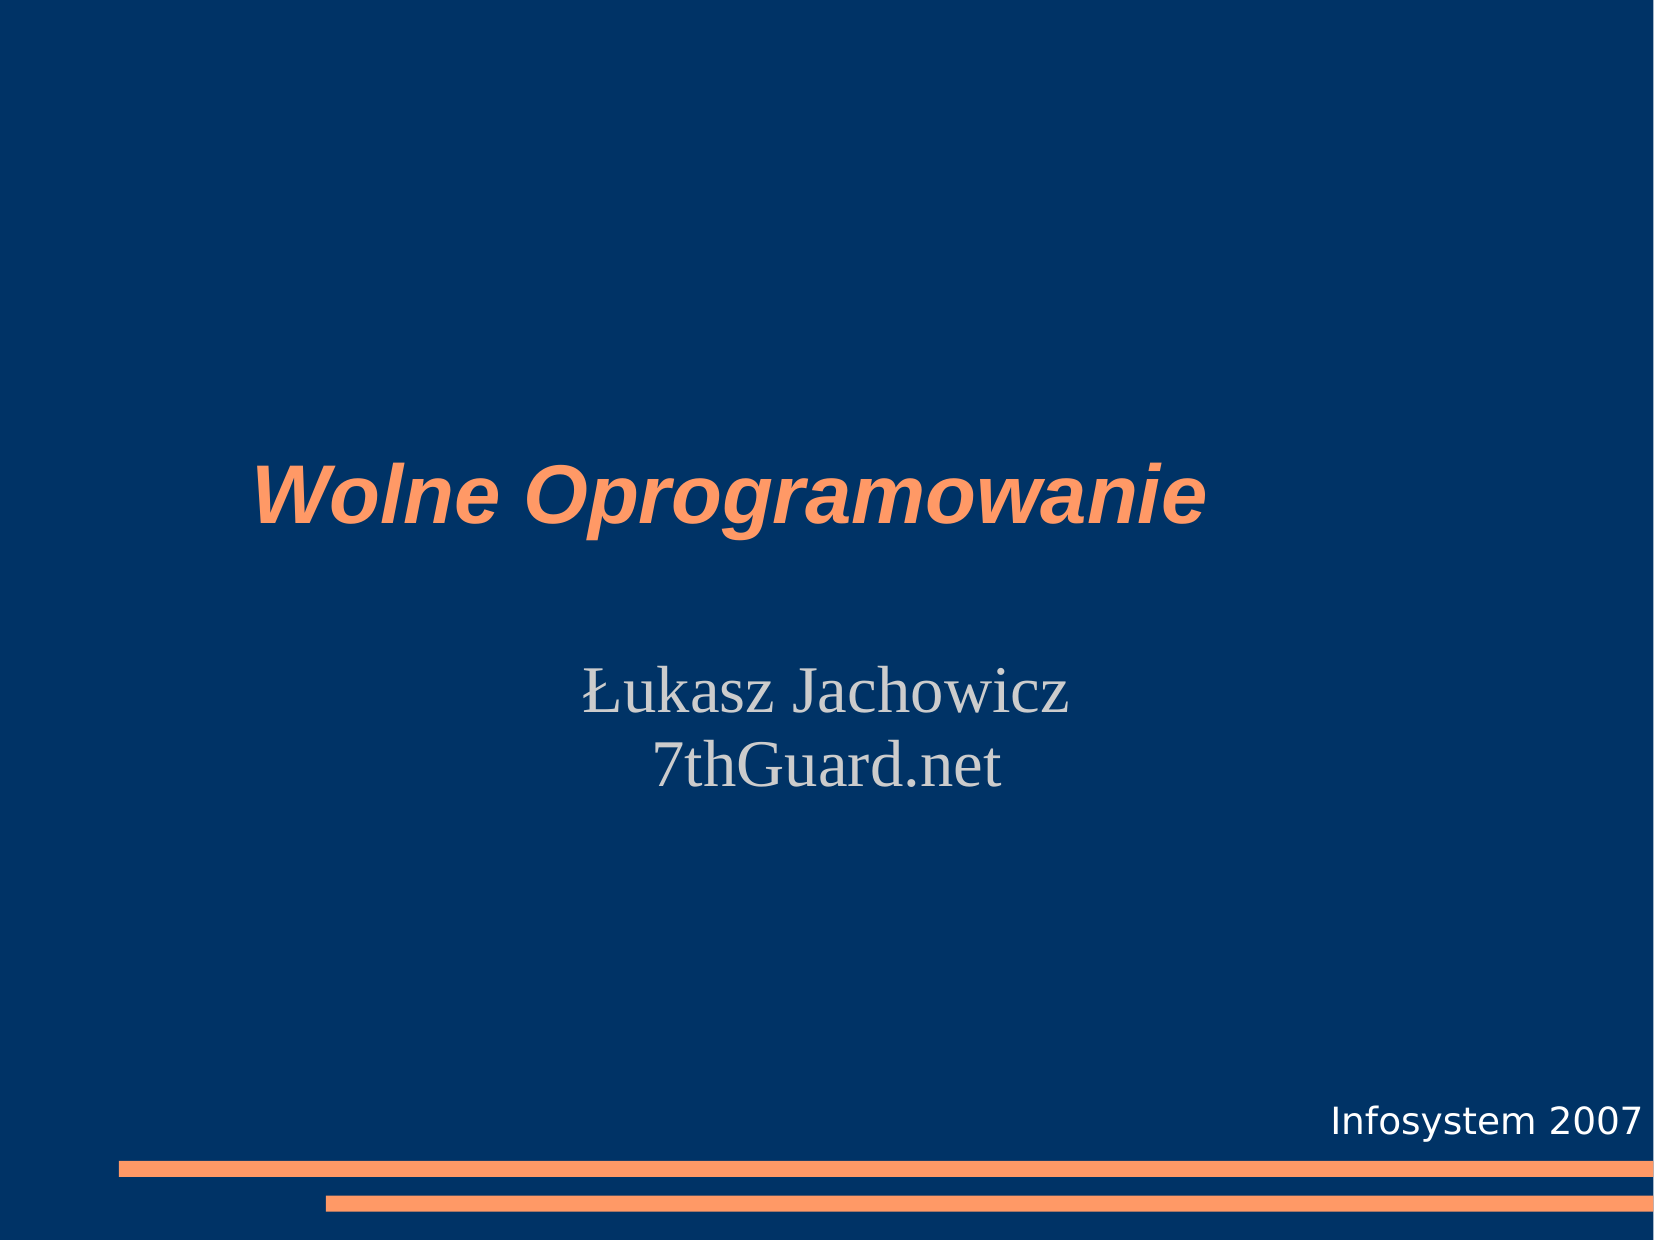

Łukasz Jachowicz
7thGuard.net
# Wolne Oprogramowanie
Infosystem 2007